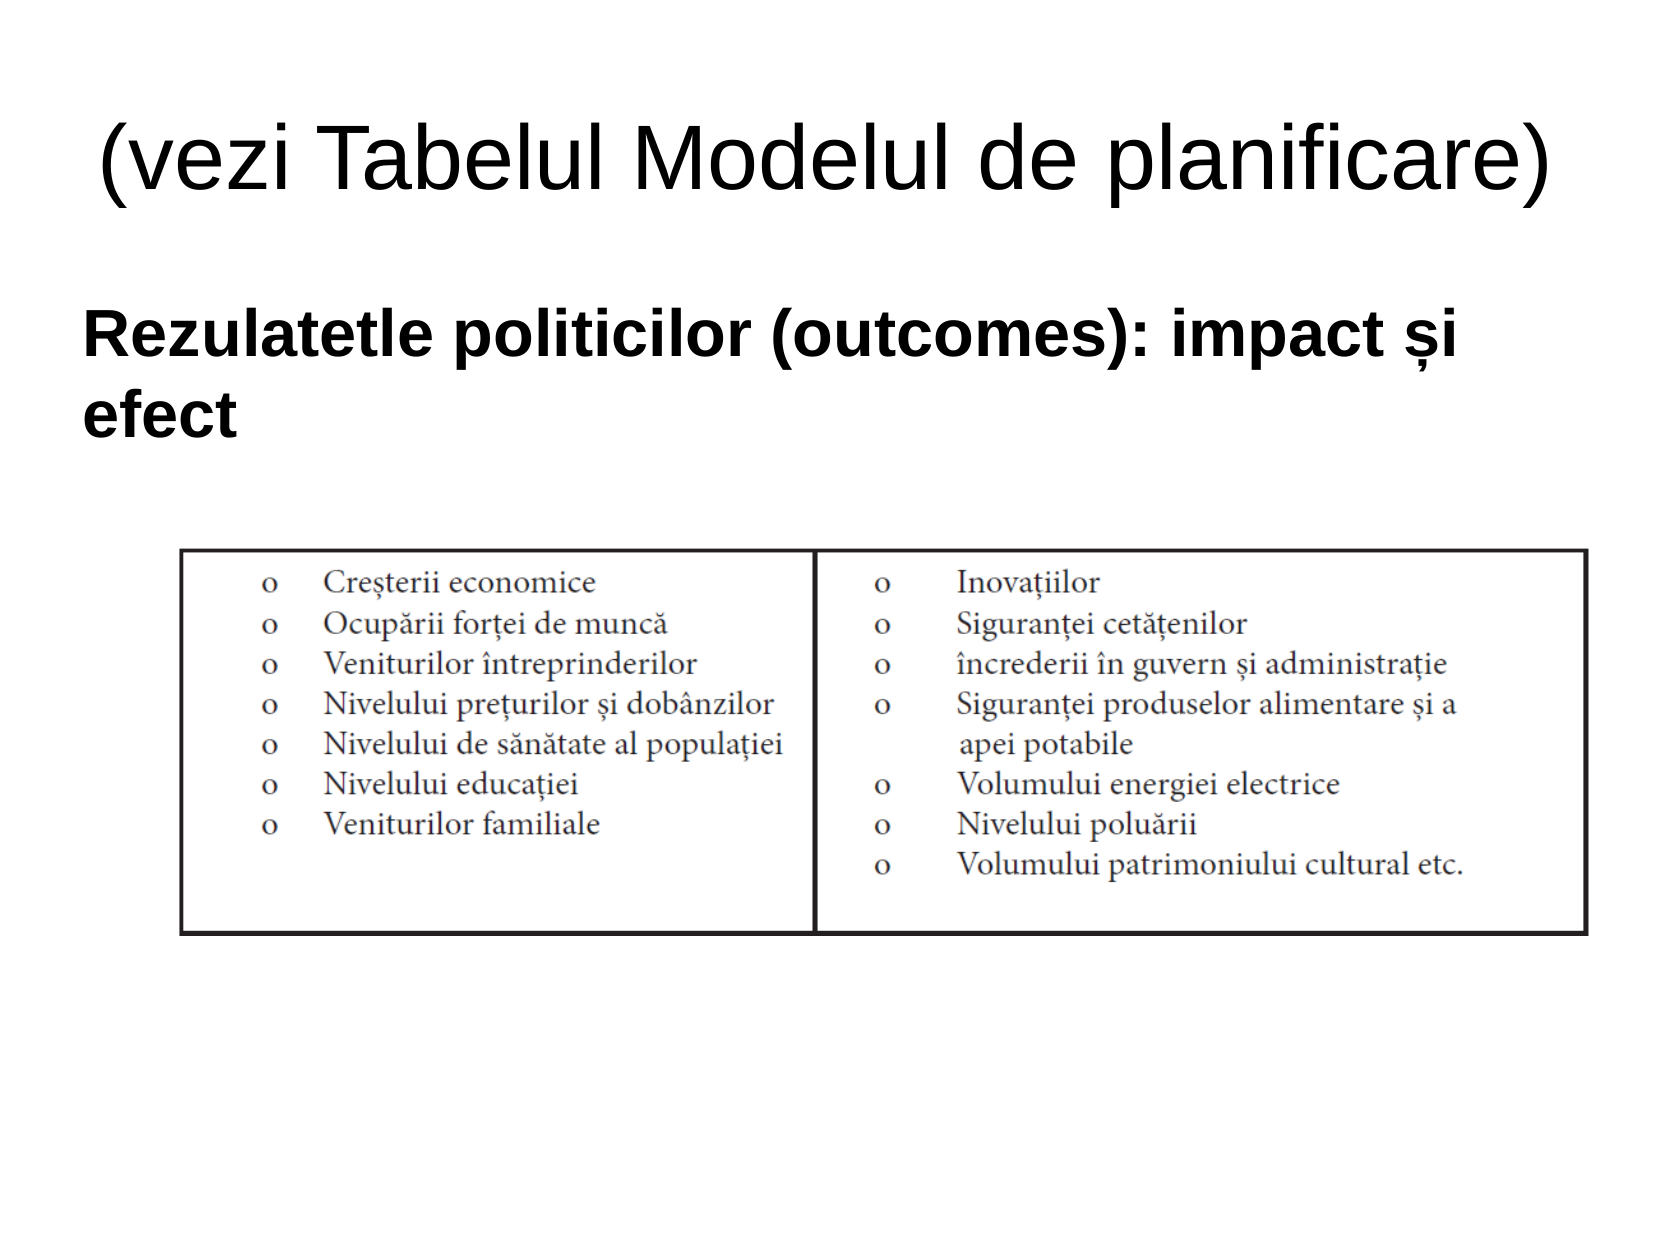

# (vezi Tabelul Modelul de planificare)
Rezulatetle politicilor (outcomes): impact și efect